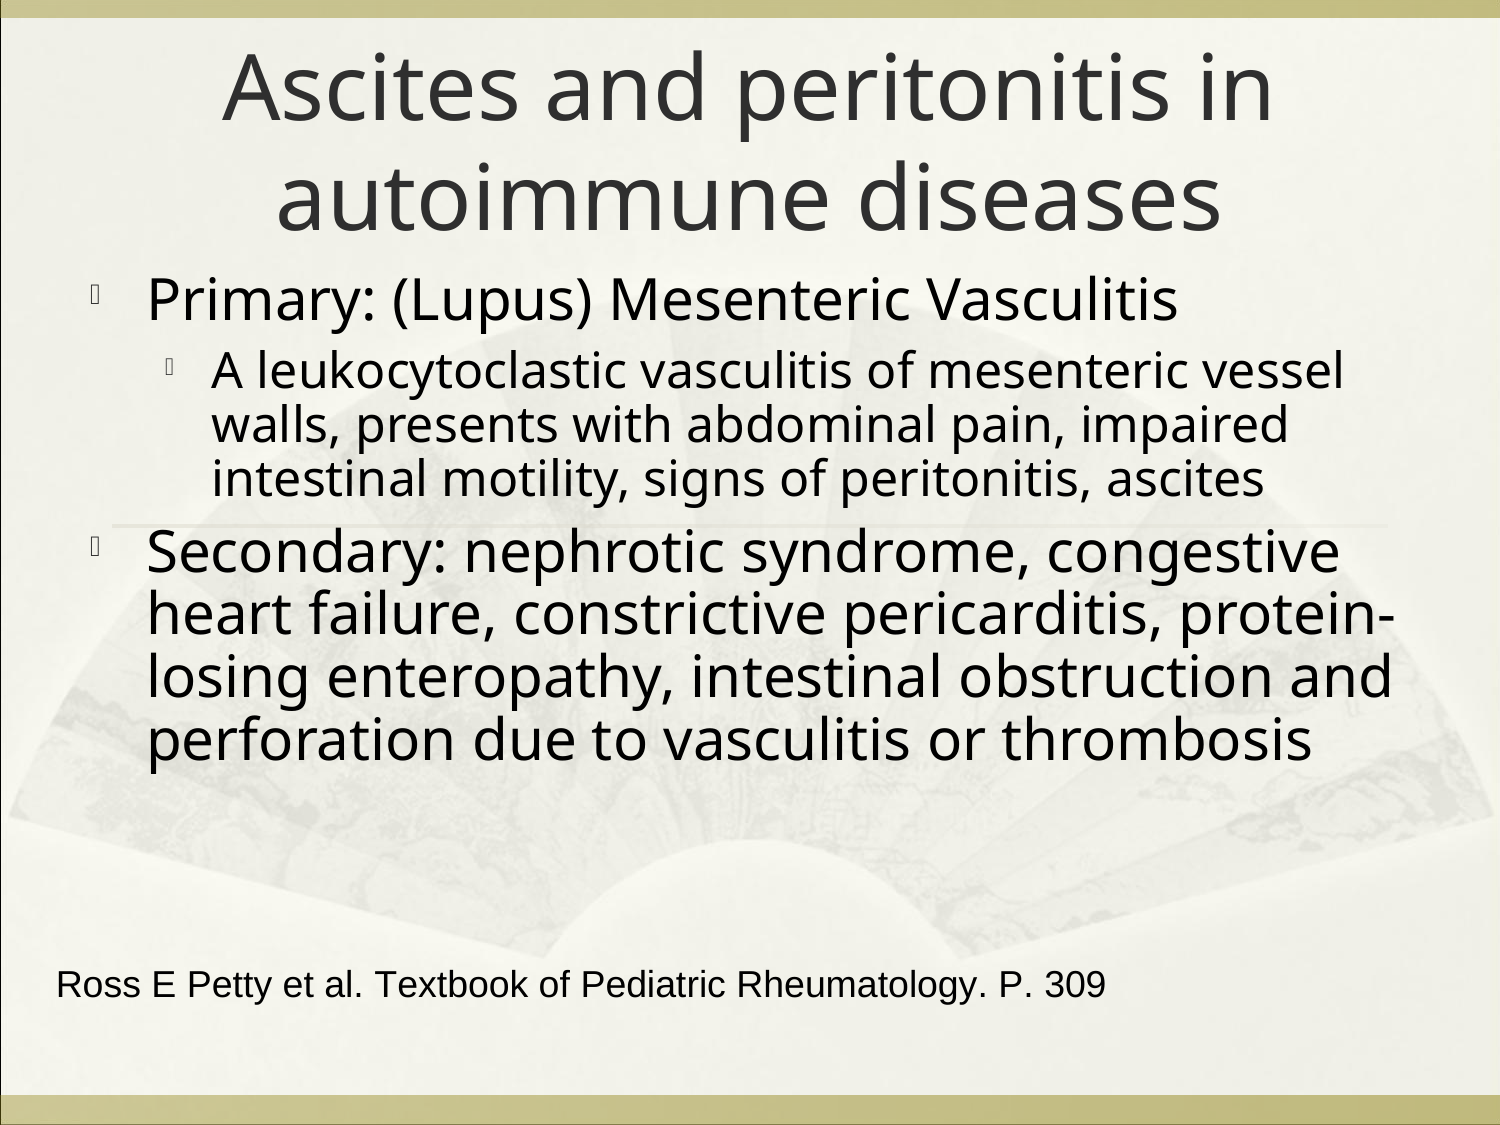

# Ascites and peritonitis in autoimmune diseases
Primary: (Lupus) Mesenteric Vasculitis
A leukocytoclastic vasculitis of mesenteric vessel walls, presents with abdominal pain, impaired intestinal motility, signs of peritonitis, ascites
Secondary: nephrotic syndrome, congestive heart failure, constrictive pericarditis, protein-losing enteropathy, intestinal obstruction and perforation due to vasculitis or thrombosis
Ross E Petty et al. Textbook of Pediatric Rheumatology. P. 309